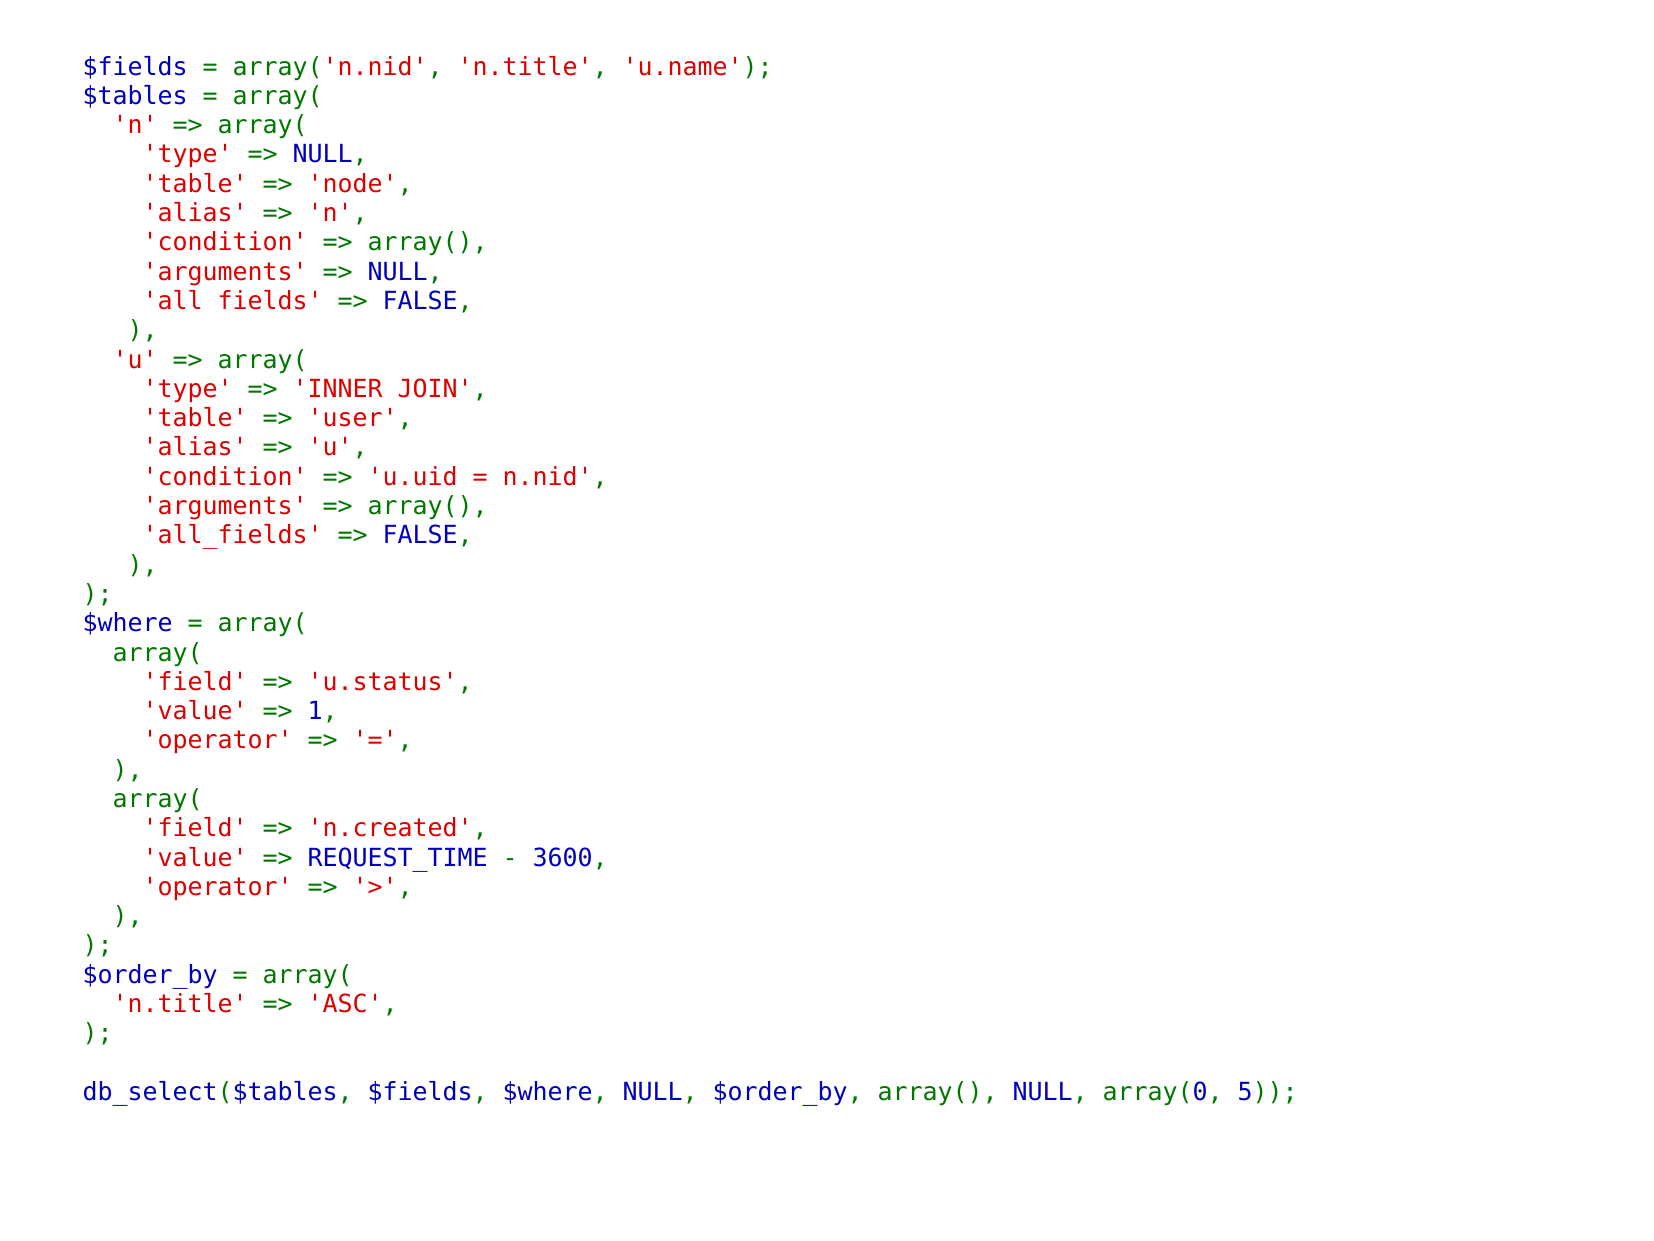

# $fields = array('n.nid', 'n.title', 'u.name'); $tables = array(   'n' => array(     'type' => NULL,     'table' => 'node',     'alias' => 'n',     'condition' => array(),     'arguments' => NULL,     'all fields' => FALSE,    ),   'u' => array(     'type' => 'INNER JOIN',     'table' => 'user',     'alias' => 'u',     'condition' => 'u.uid = n.nid',     'arguments' => array(),     'all_fields' => FALSE,    ), ); $where = array(   array(     'field' => 'u.status',     'value' => 1,     'operator' => '=',   ),   array(     'field' => 'n.created',     'value' => REQUEST_TIME - 3600,     'operator' => '>',   ), ); $order_by = array(   'n.title' => 'ASC', ); db_select($tables, $fields, $where, NULL, $order_by, array(), NULL, array(0, 5));